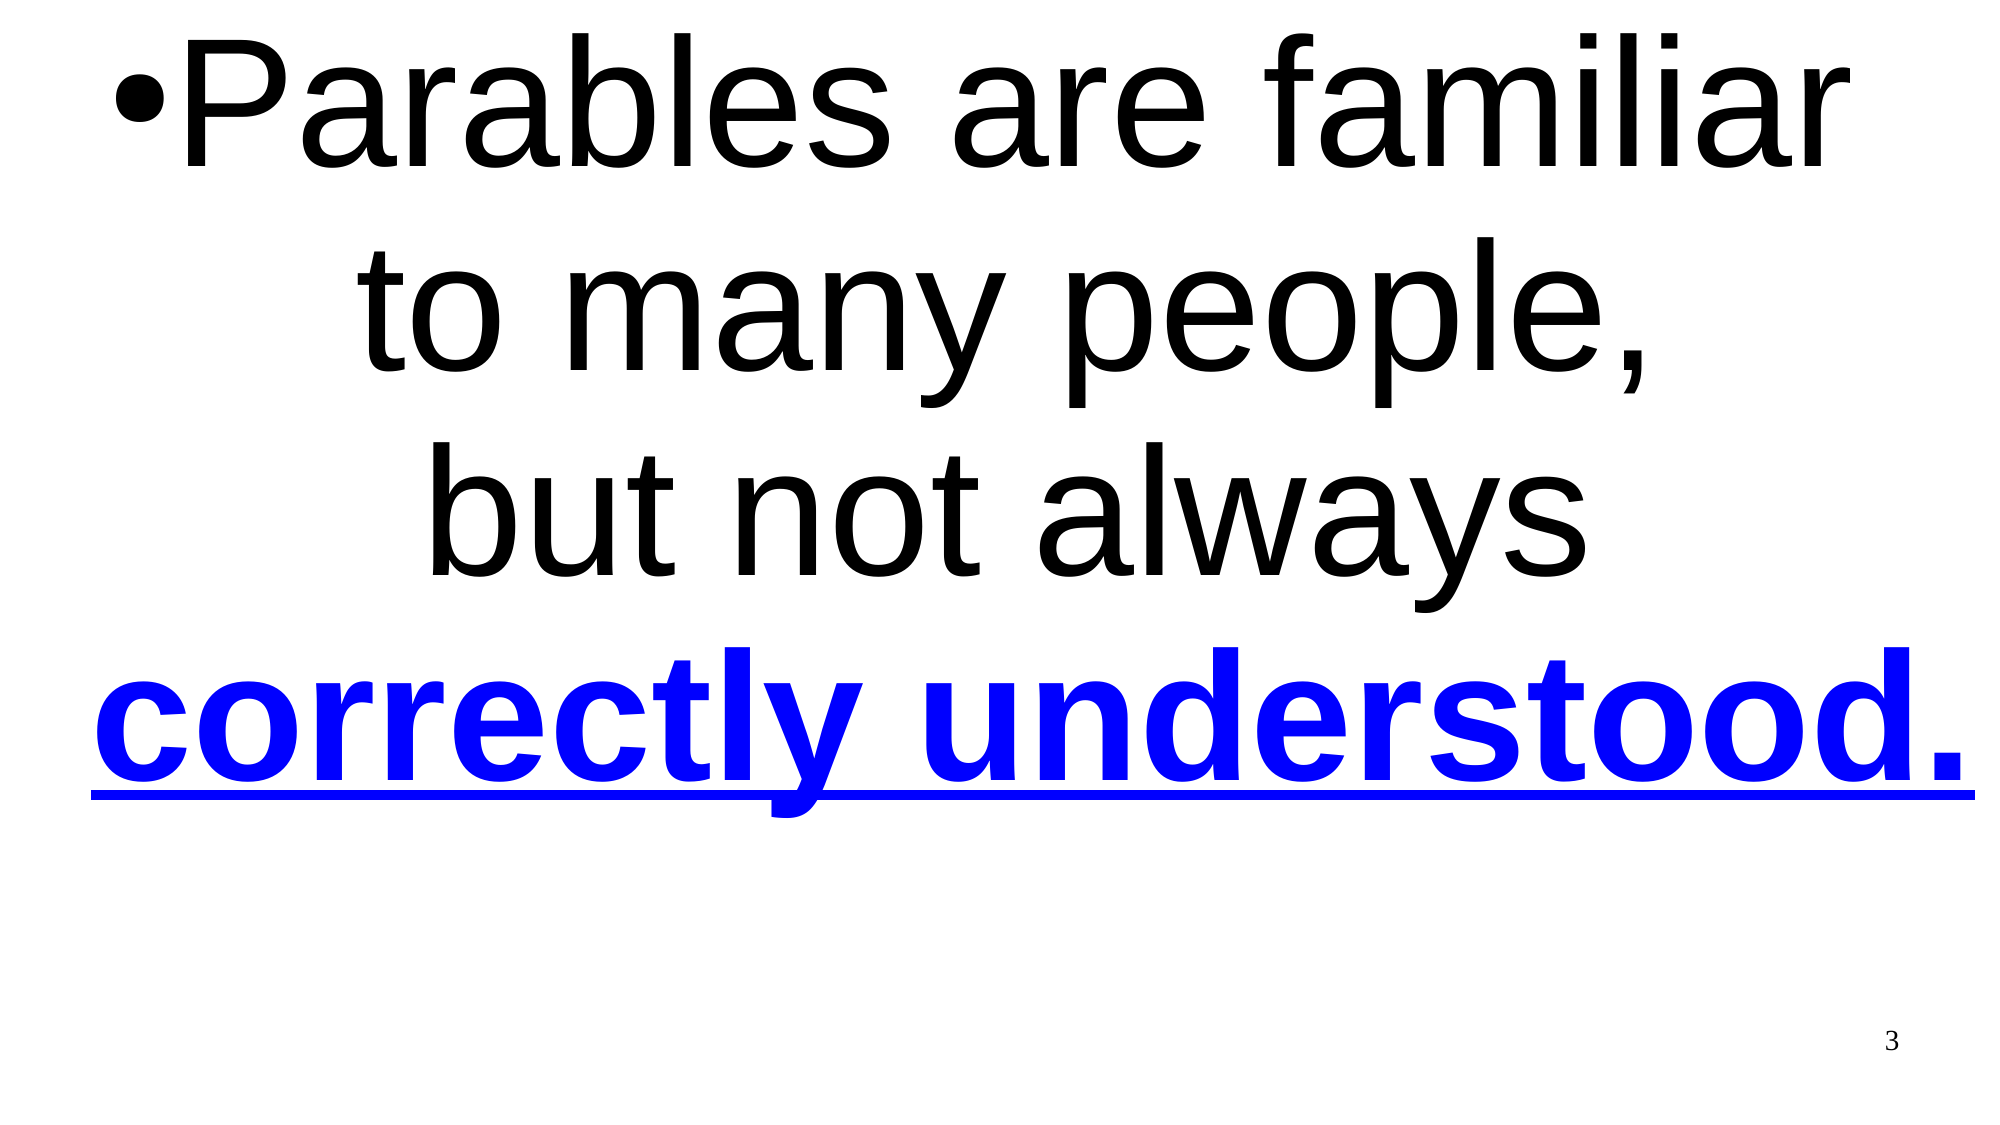

# Parables are familiar to many people, but not always correctly understood.
3